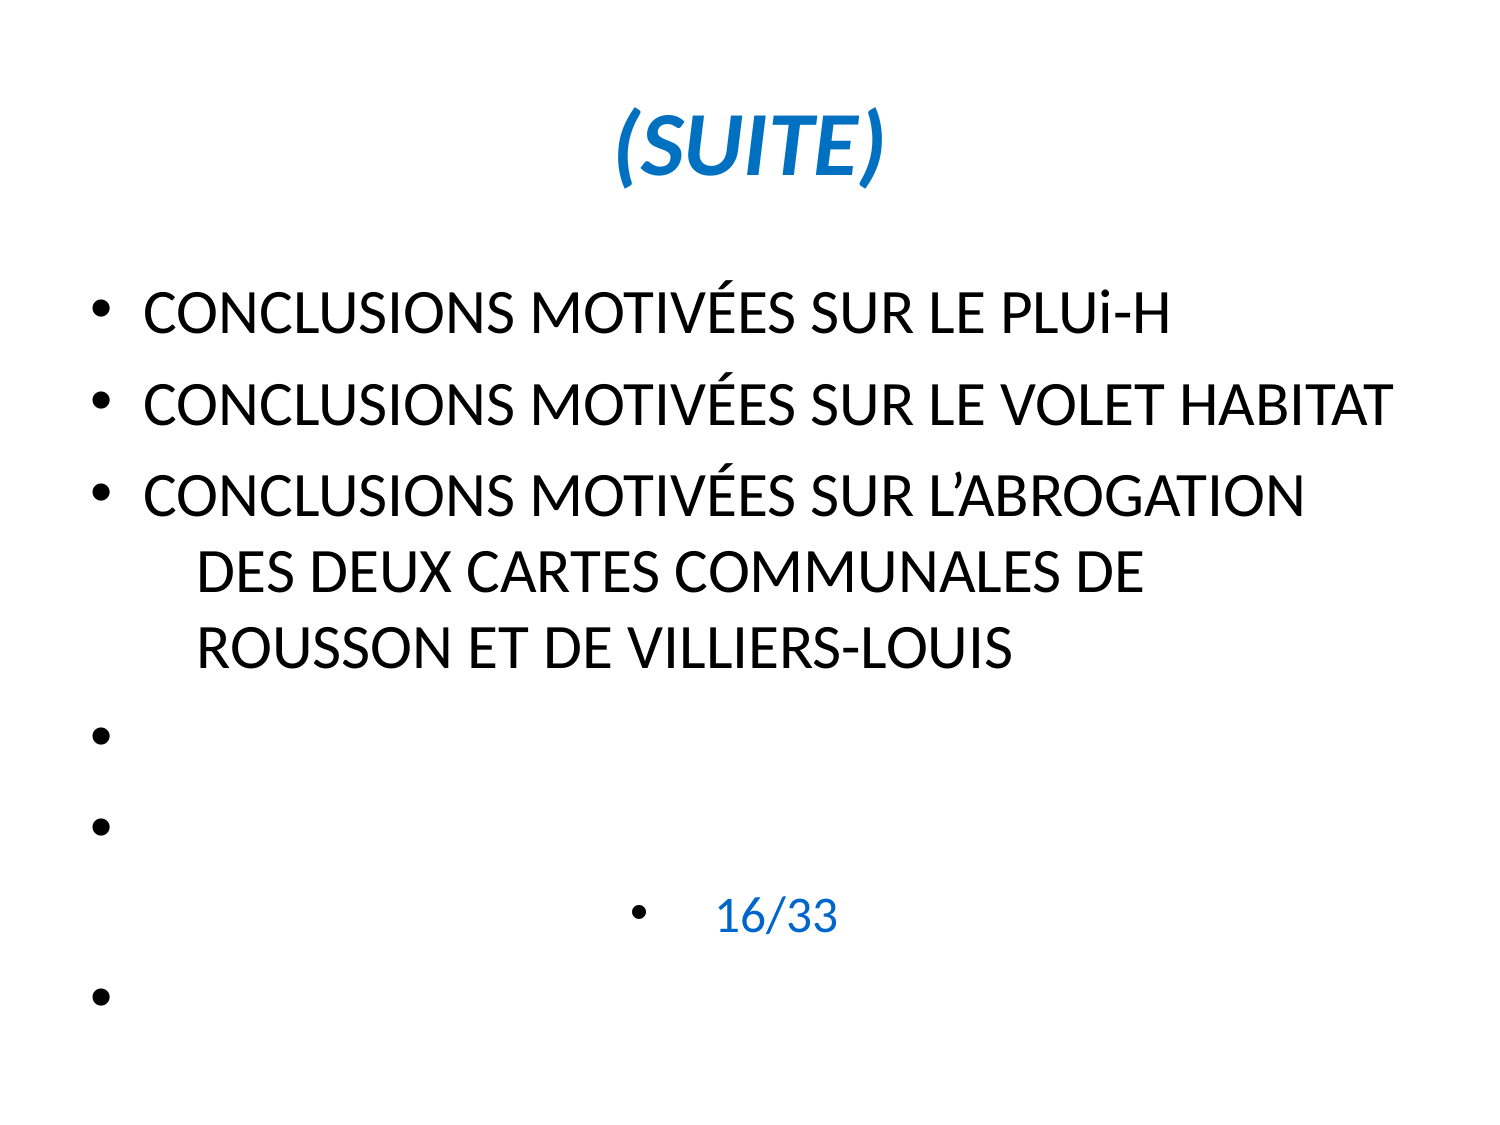

# (SUITE)
CONCLUSIONS MOTIVÉES SUR LE PLUi-H
CONCLUSIONS MOTIVÉES SUR LE VOLET HABITAT
CONCLUSIONS MOTIVÉES SUR L’ABROGATION DES DEUX CARTES COMMUNALES DE ROUSSON ET DE VILLIERS-LOUIS
16/33